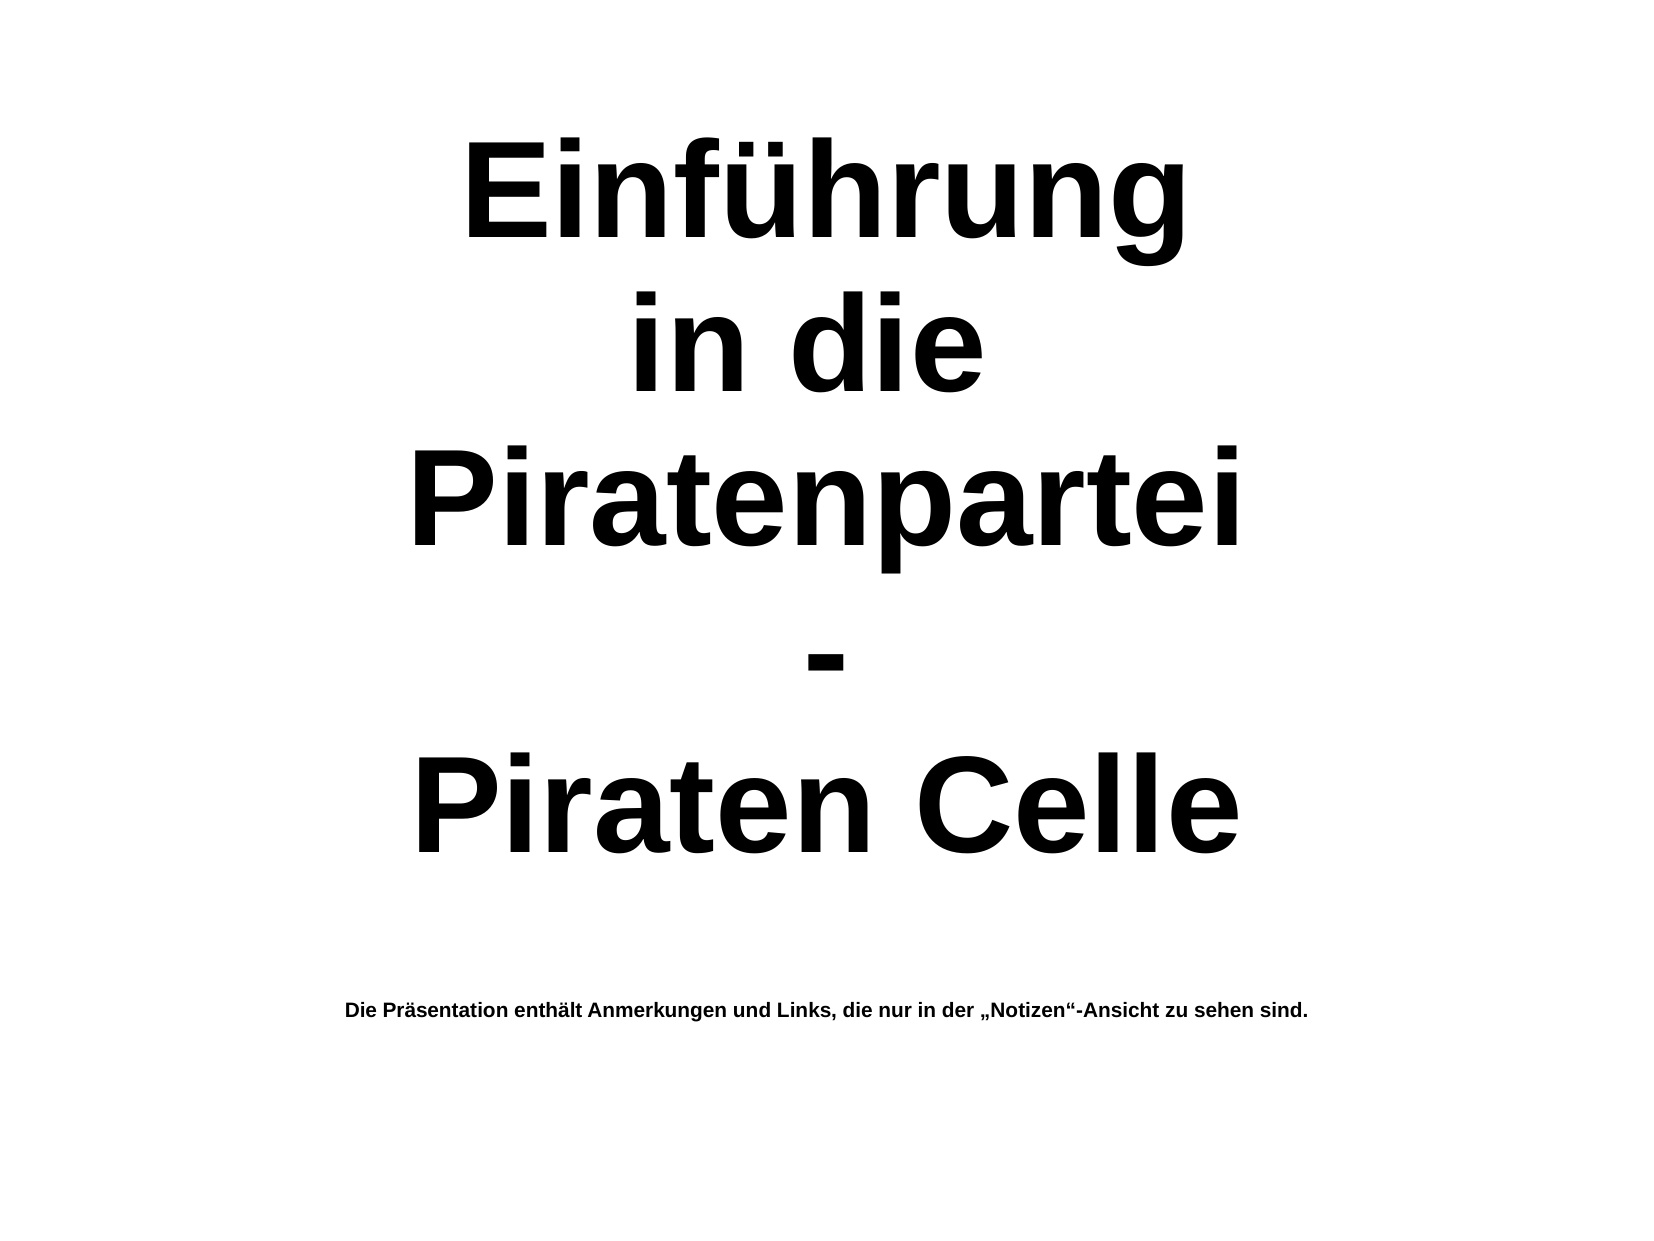

# Einführung
in die
Piratenpartei
-
Piraten Celle
Die Präsentation enthält Anmerkungen und Links, die nur in der „Notizen“-Ansicht zu sehen sind.